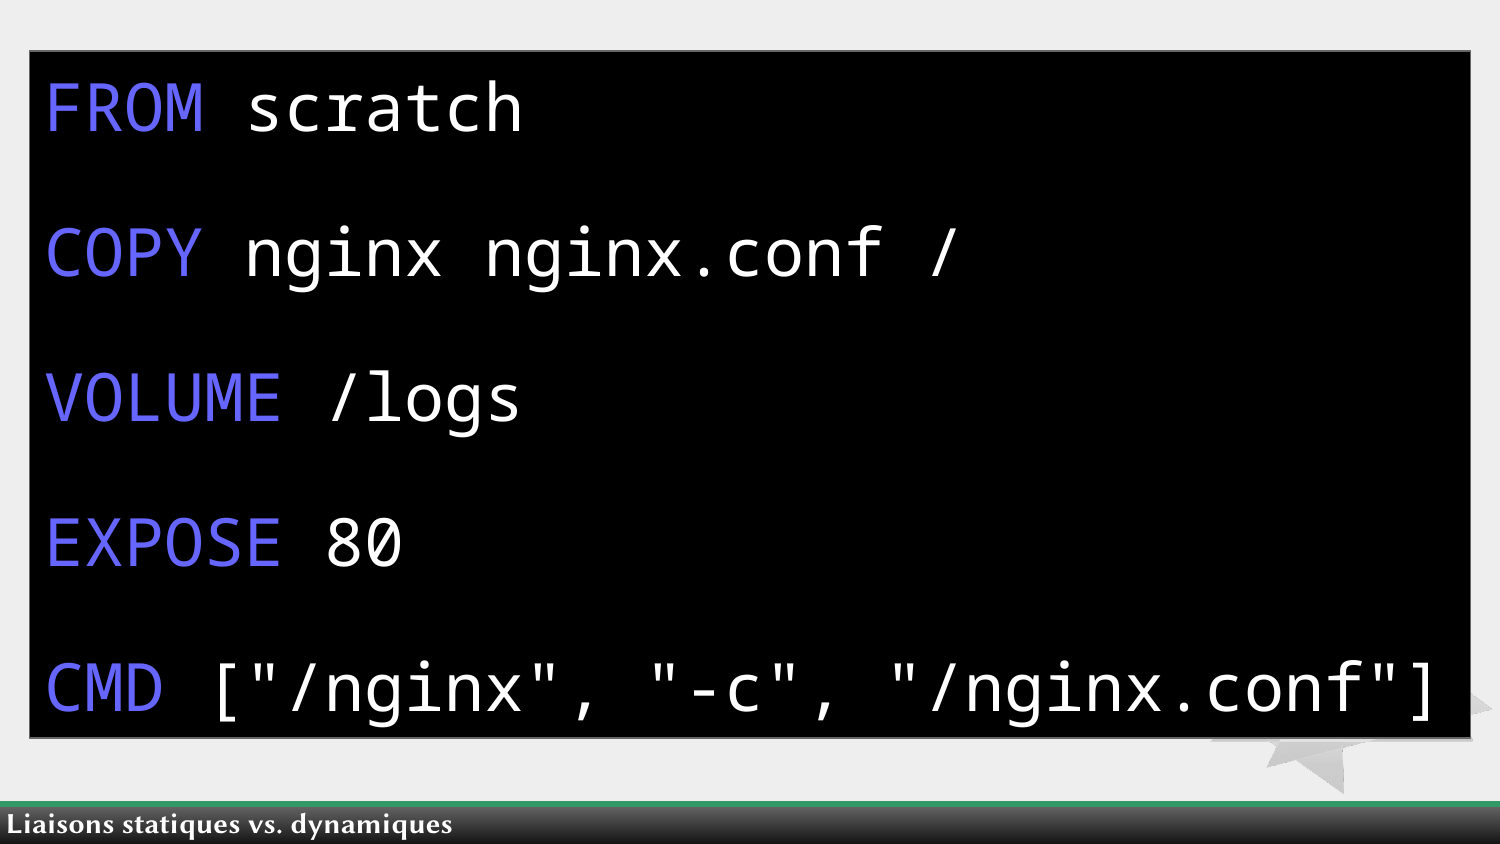

FROM scratch
COPY nginx nginx.conf /
VOLUME /logs
EXPOSE 80
CMD ["/nginx", "-c", "/nginx.conf"]
# Liaisons statiques vs. dynamiques